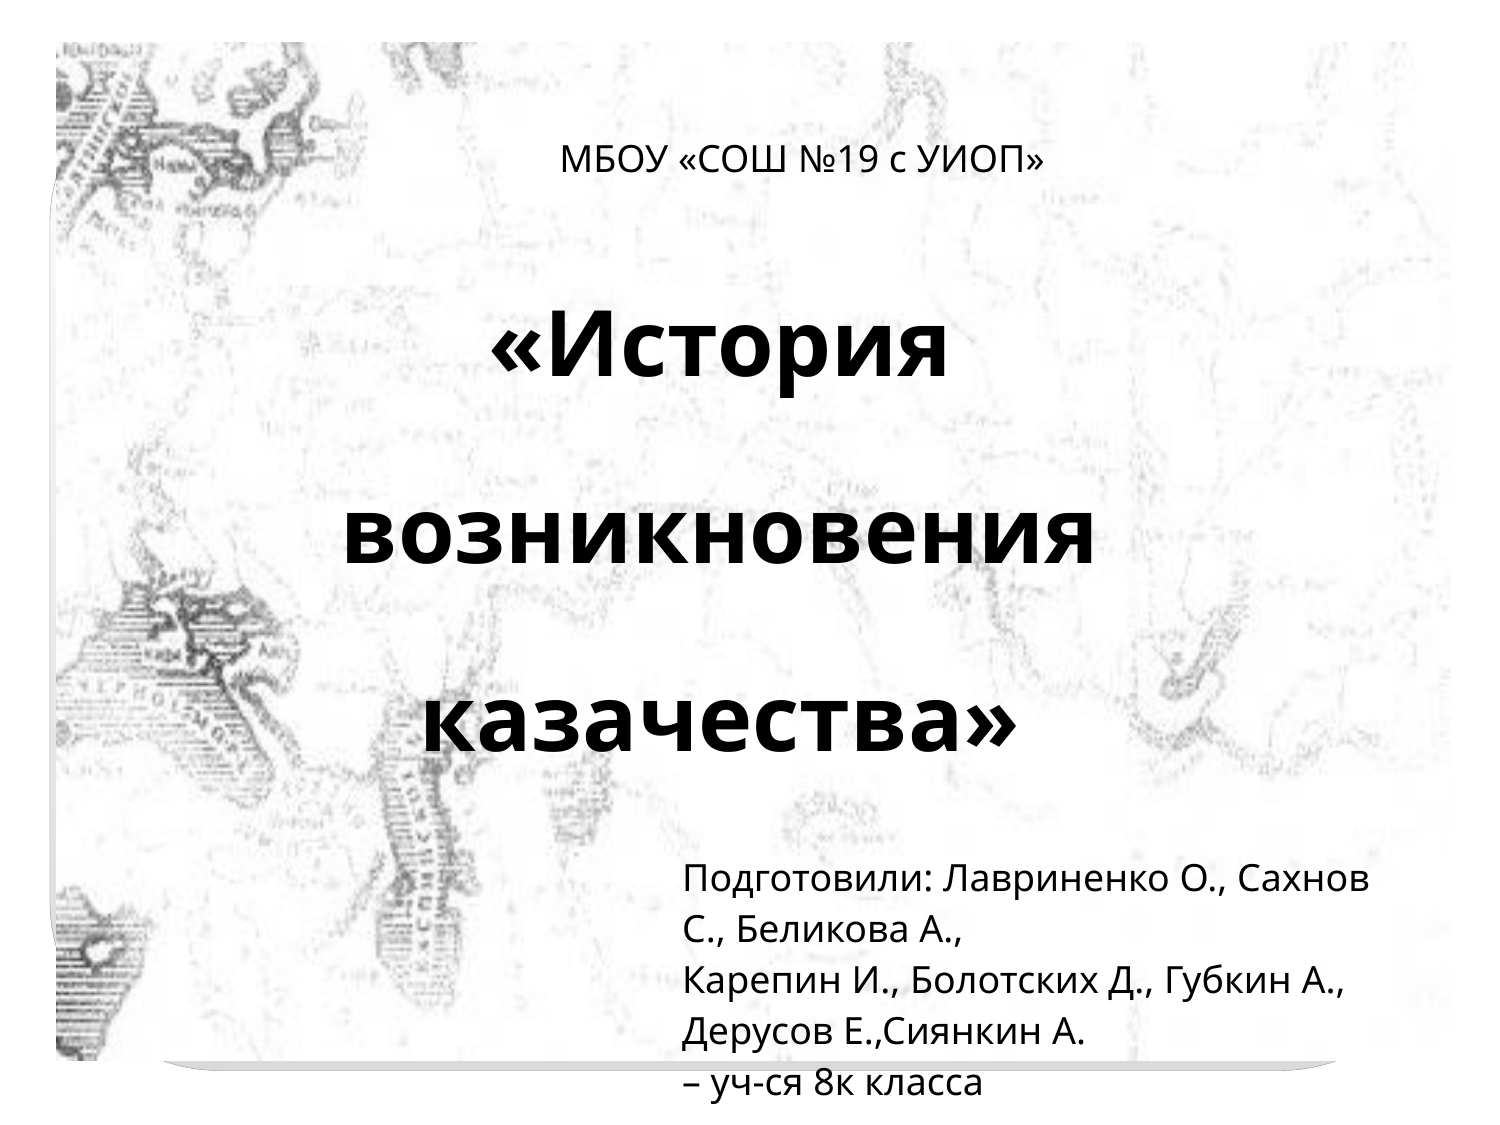

МБОУ «СОШ №19 с УИОП»
«История
возникновения казачества»
Подготовили: Лавриненко О., Сахнов С., Беликова А.,
Карепин И., Болотских Д., Губкин А., Дерусов Е.,Сиянкин А.
– уч-ся 8к класса